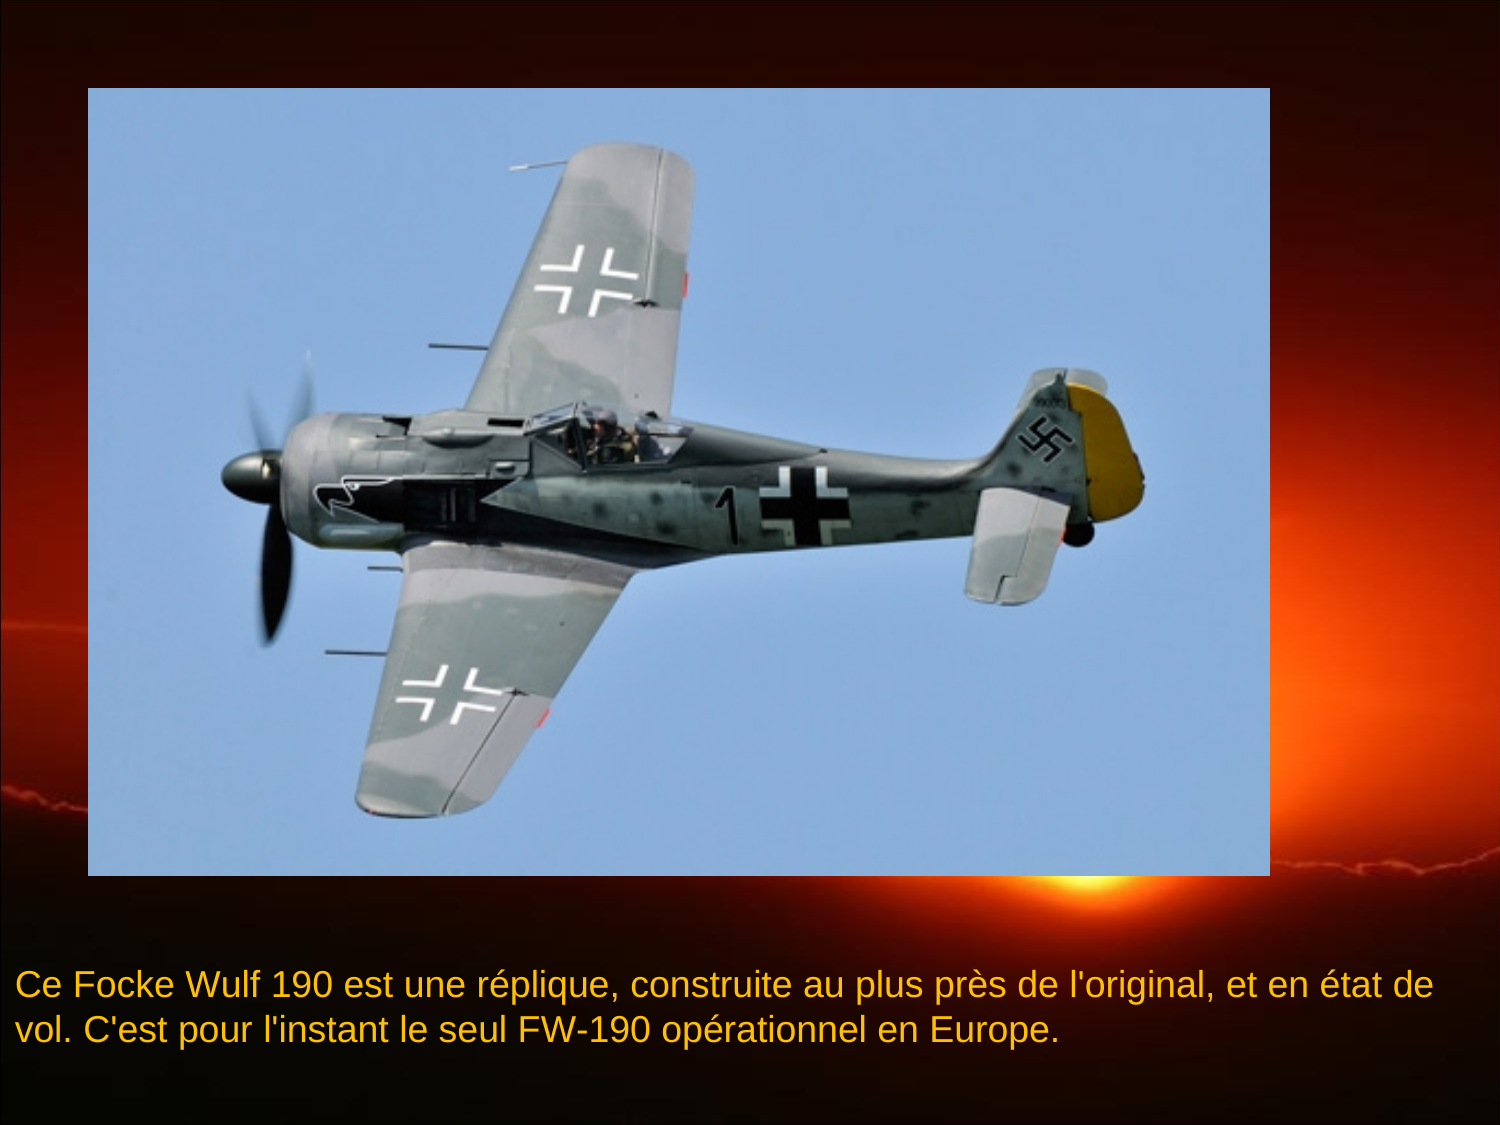

Ce Focke Wulf 190 est une réplique, construite au plus près de l'original, et en état de vol. C'est pour l'instant le seul FW-190 opérationnel en Europe.